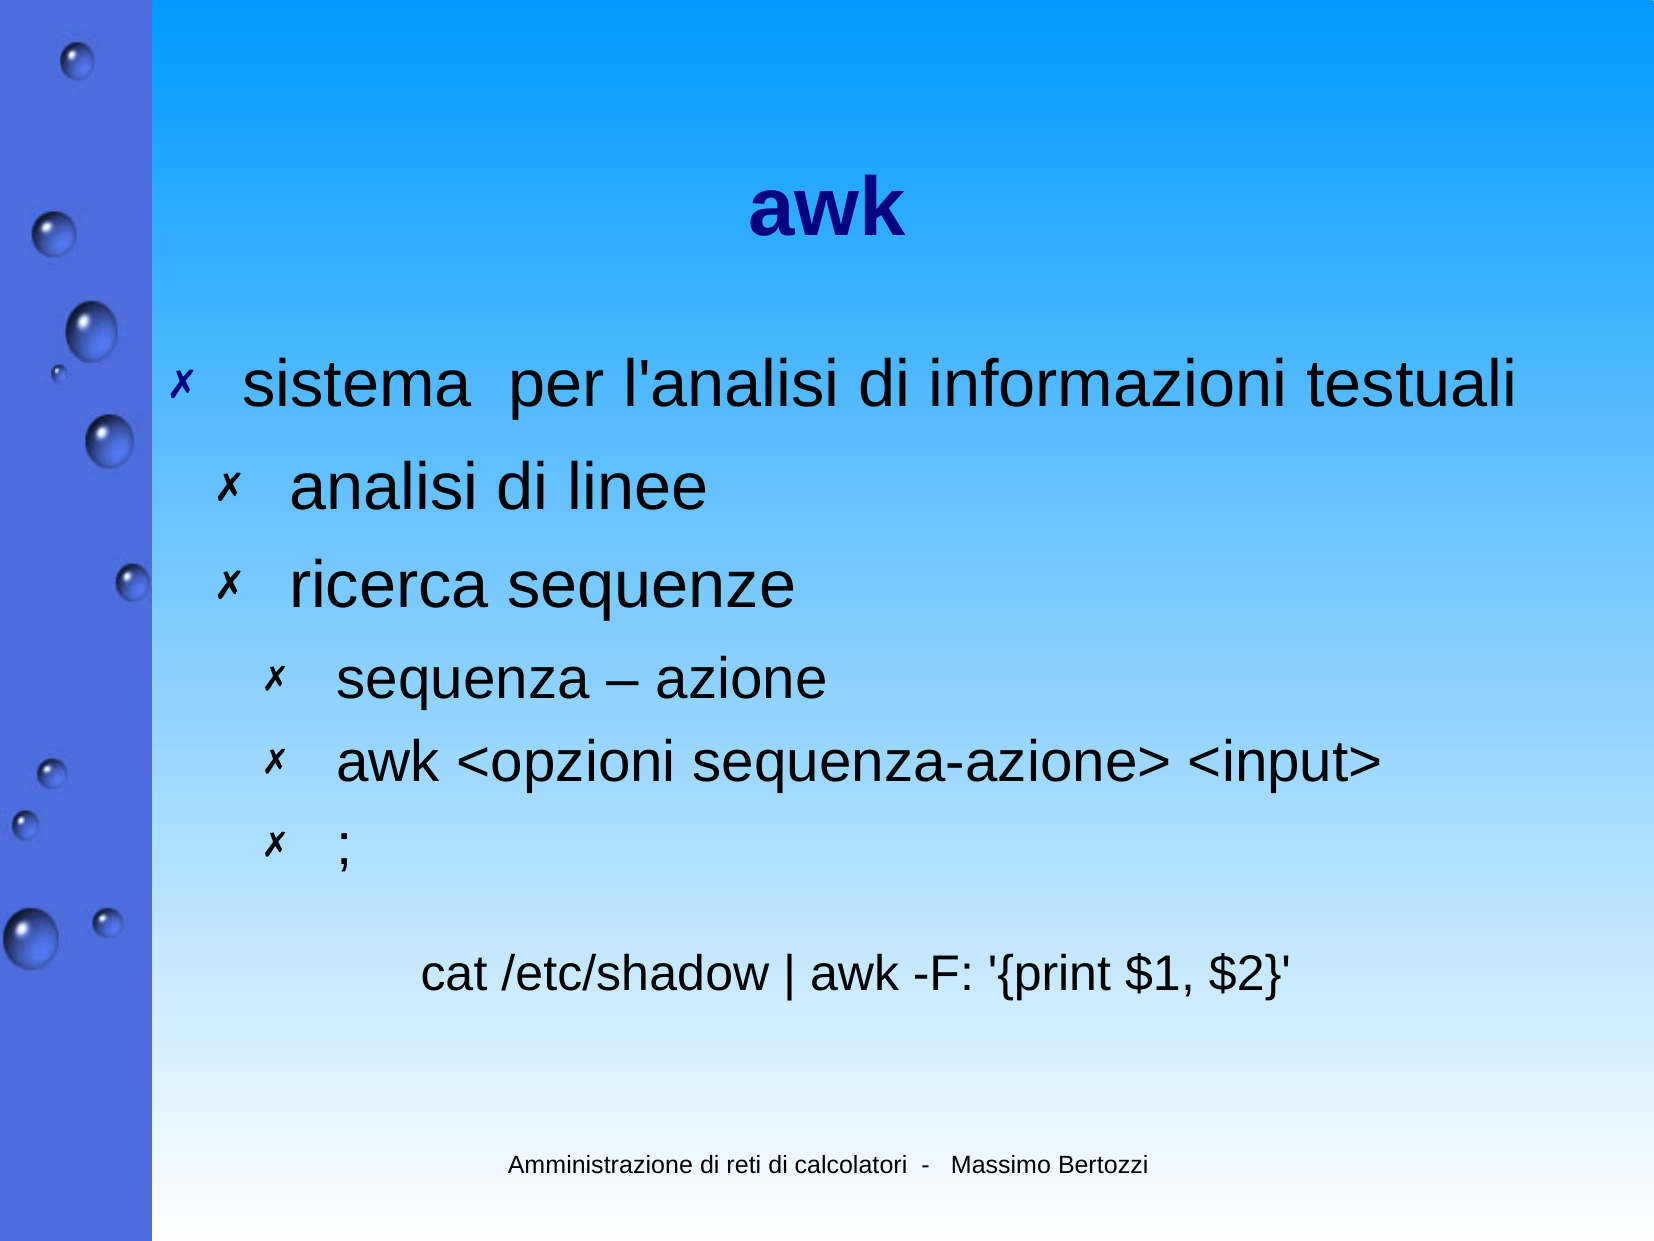

# awk
sistema per l'analisi di informazioni testuali
analisi di linee
ricerca sequenze
sequenza – azione
awk <opzioni sequenza-azione> <input>
;
cat /etc/shadow | awk -F: '{print $1, $2}'